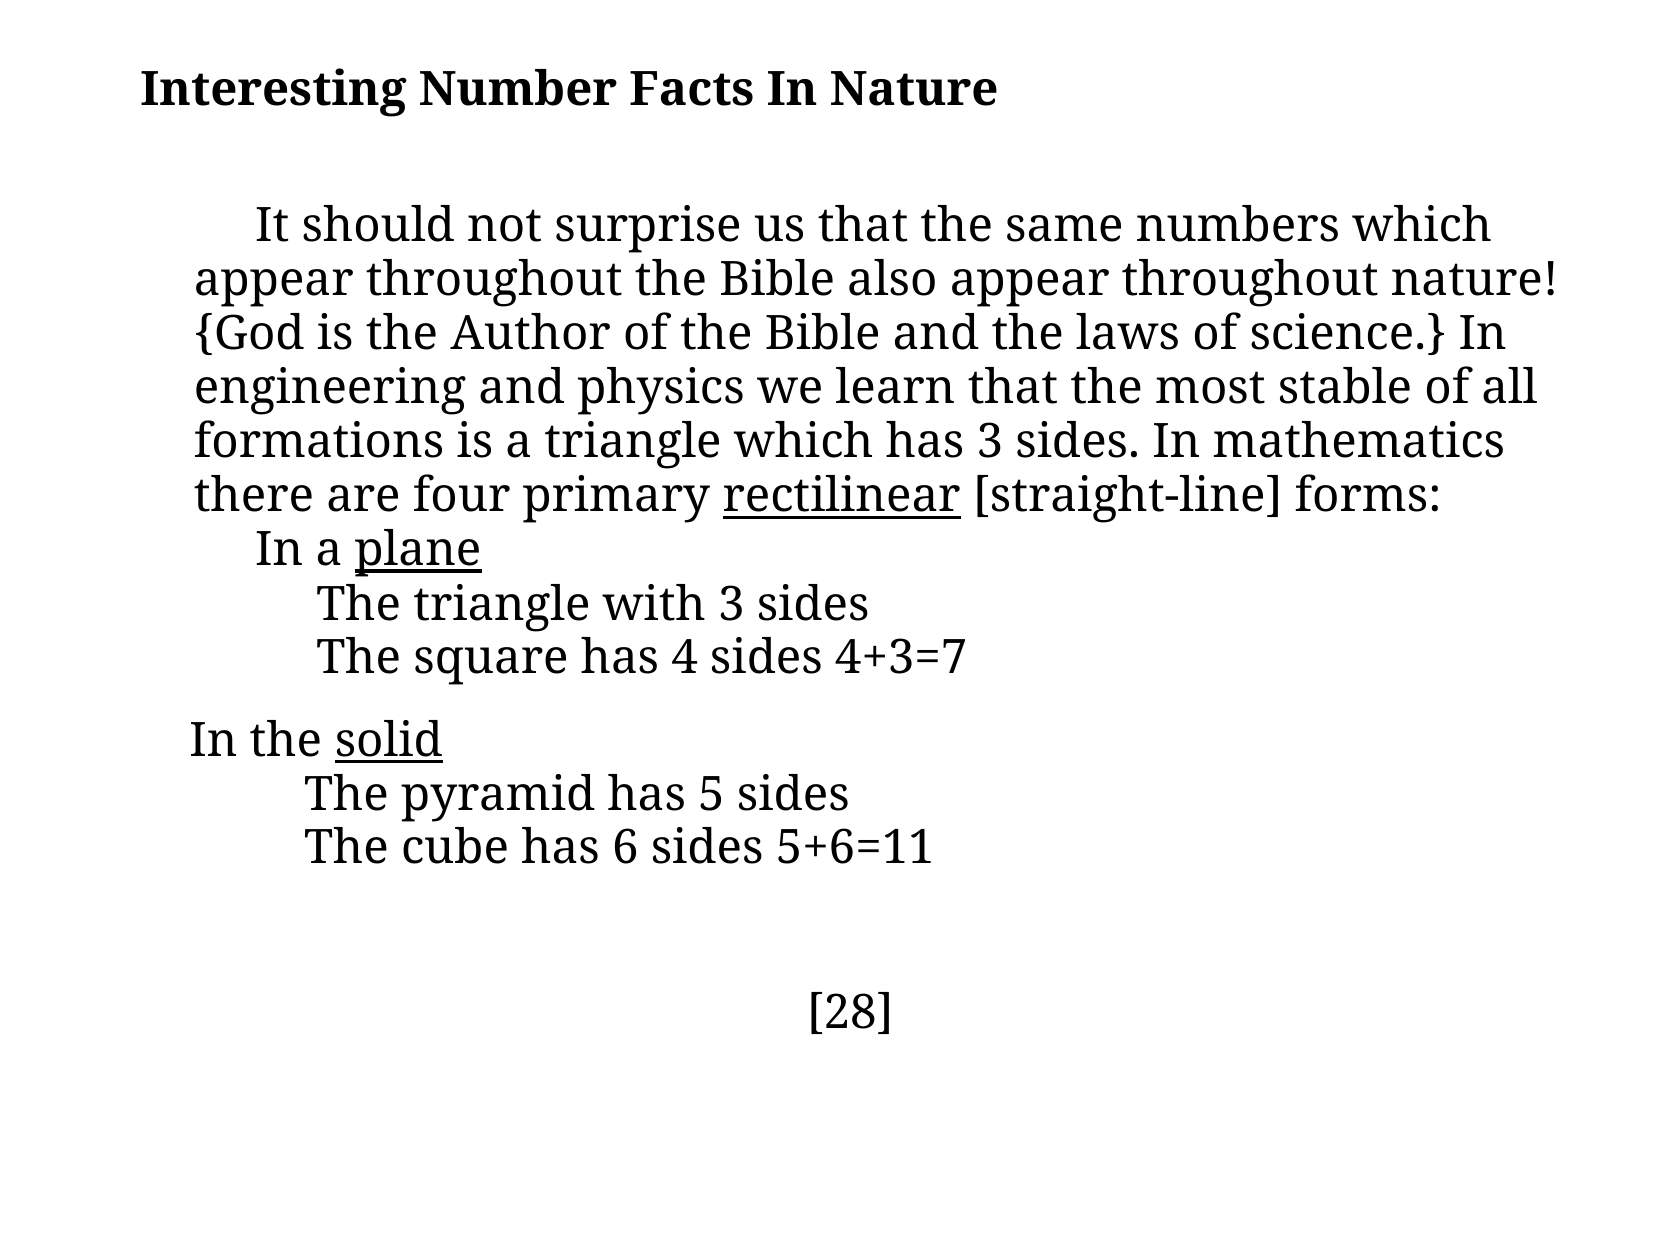

# Interesting Number Facts In Nature
 It should not surprise us that the same numbers which appear throughout the Bible also appear throughout nature! {God is the Author of the Bible and the laws of science.} In engineering and physics we learn that the most stable of all formations is a triangle which has 3 sides. In mathematics there are four primary rectilinear [straight-line] forms:
 In a plane
 The triangle with 3 sides
 The square has 4 sides 4+3=7
 In the solid
 The pyramid has 5 sides
 The cube has 6 sides 5+6=11
[28]